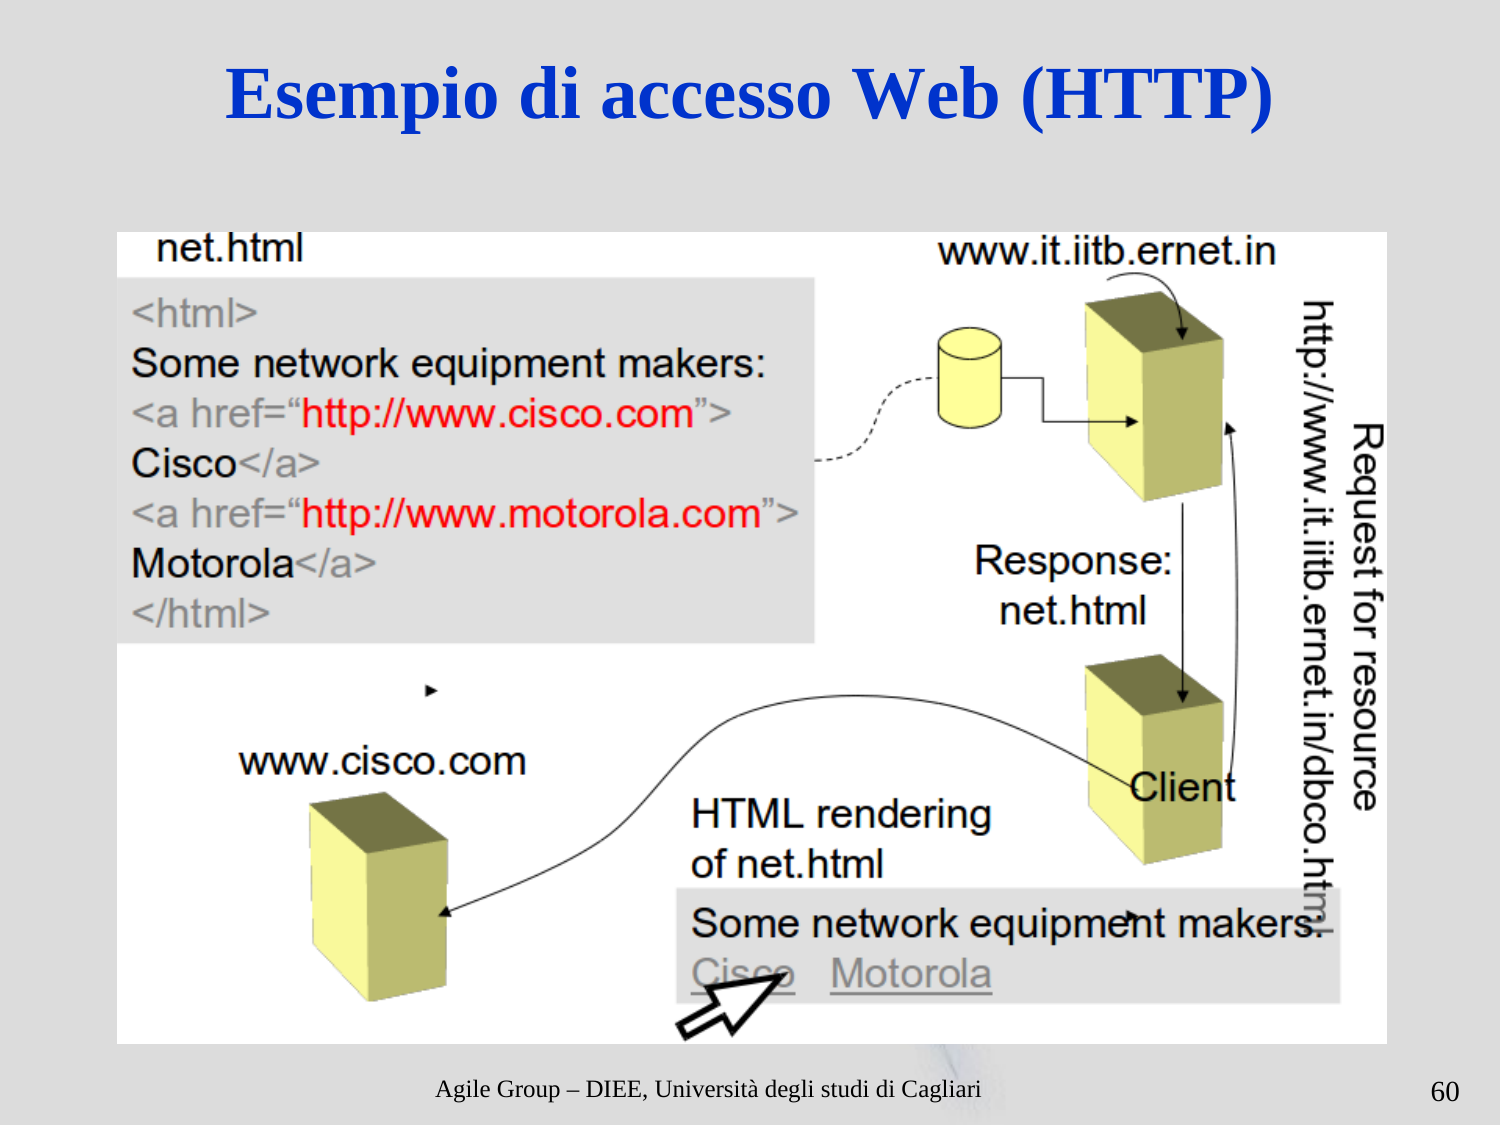

# Esempio di accesso Web (HTTP)
60